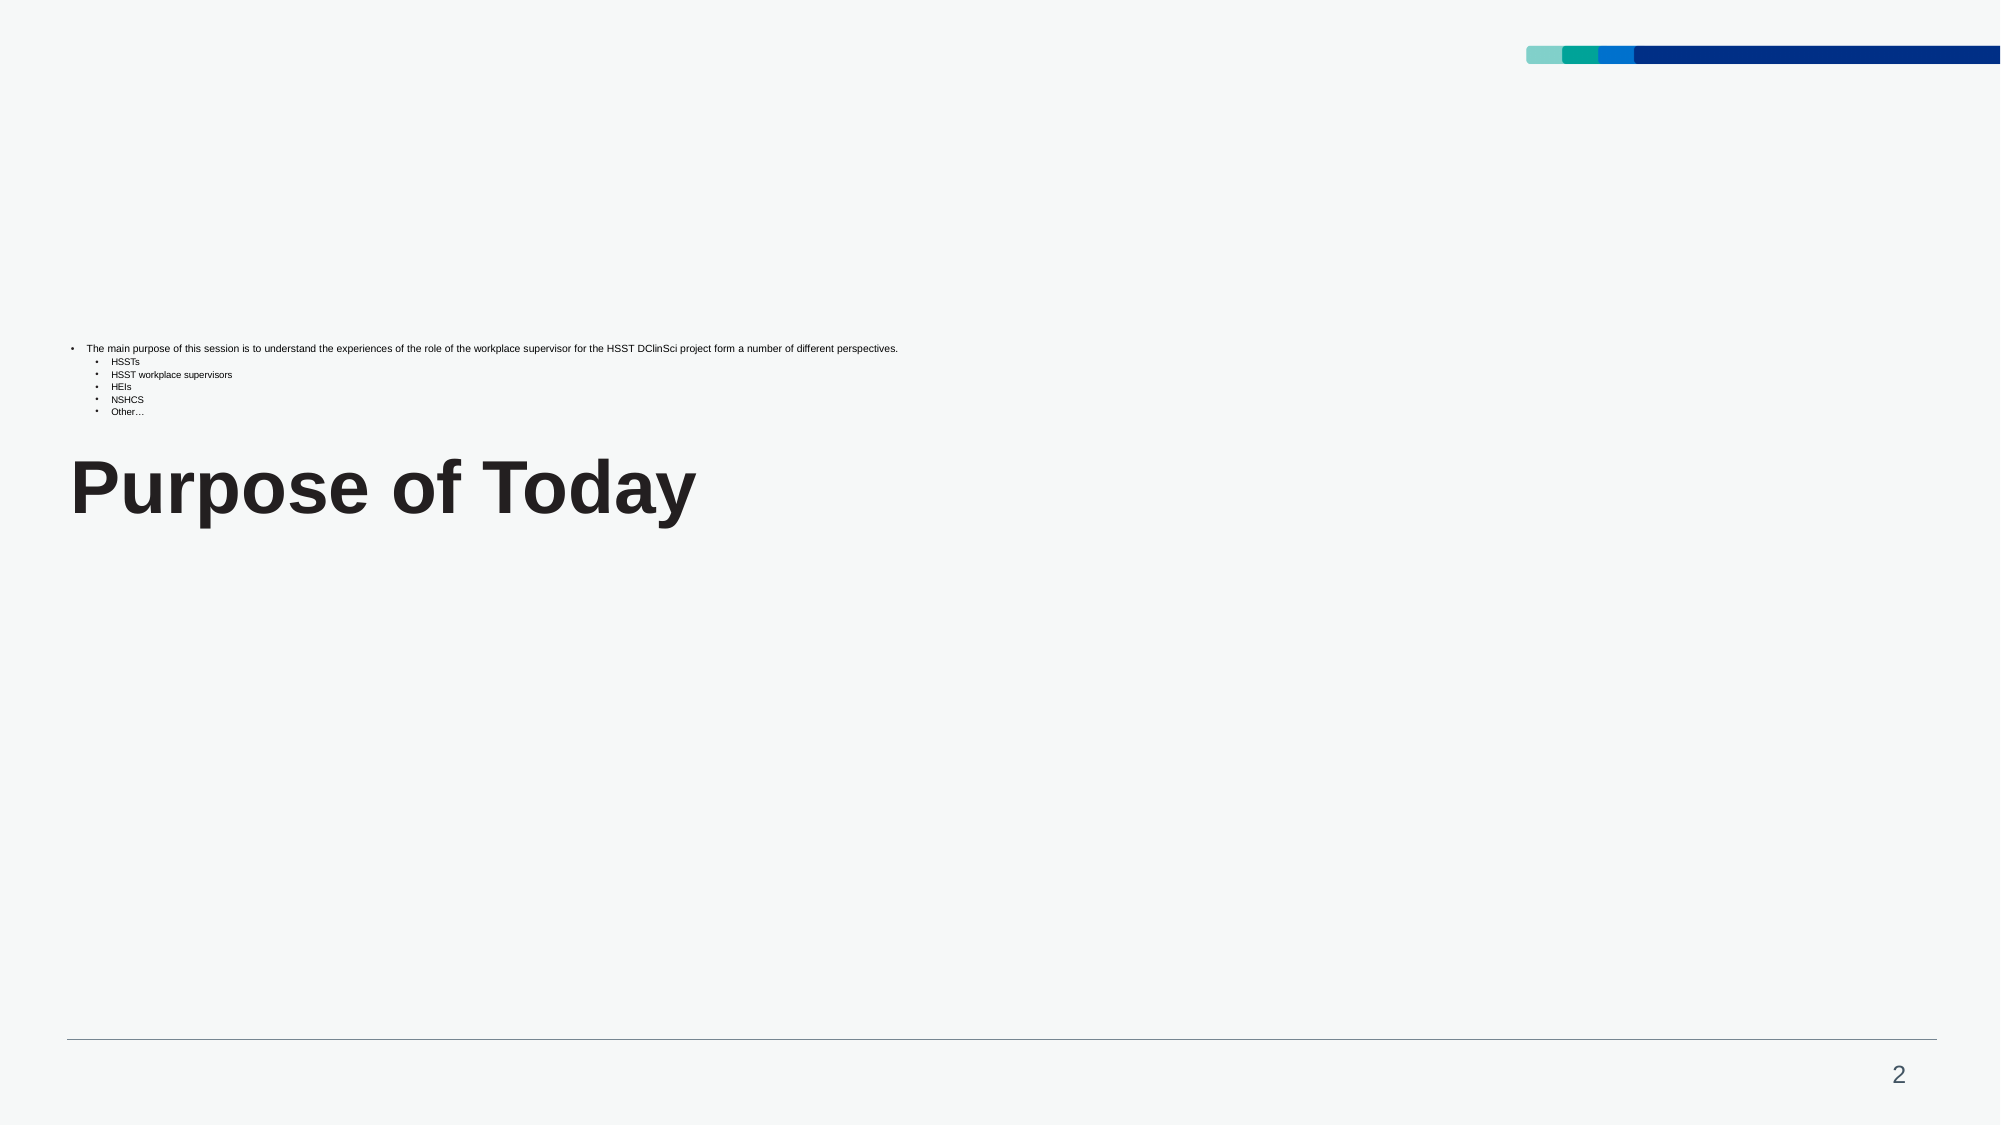

# The main purpose of this session is to understand the experiences of the role of the workplace supervisor for the HSST DClinSci project form a number of different perspectives.
HSSTs
HSST workplace supervisors
HEIs
NSHCS
Other…
Purpose of Today